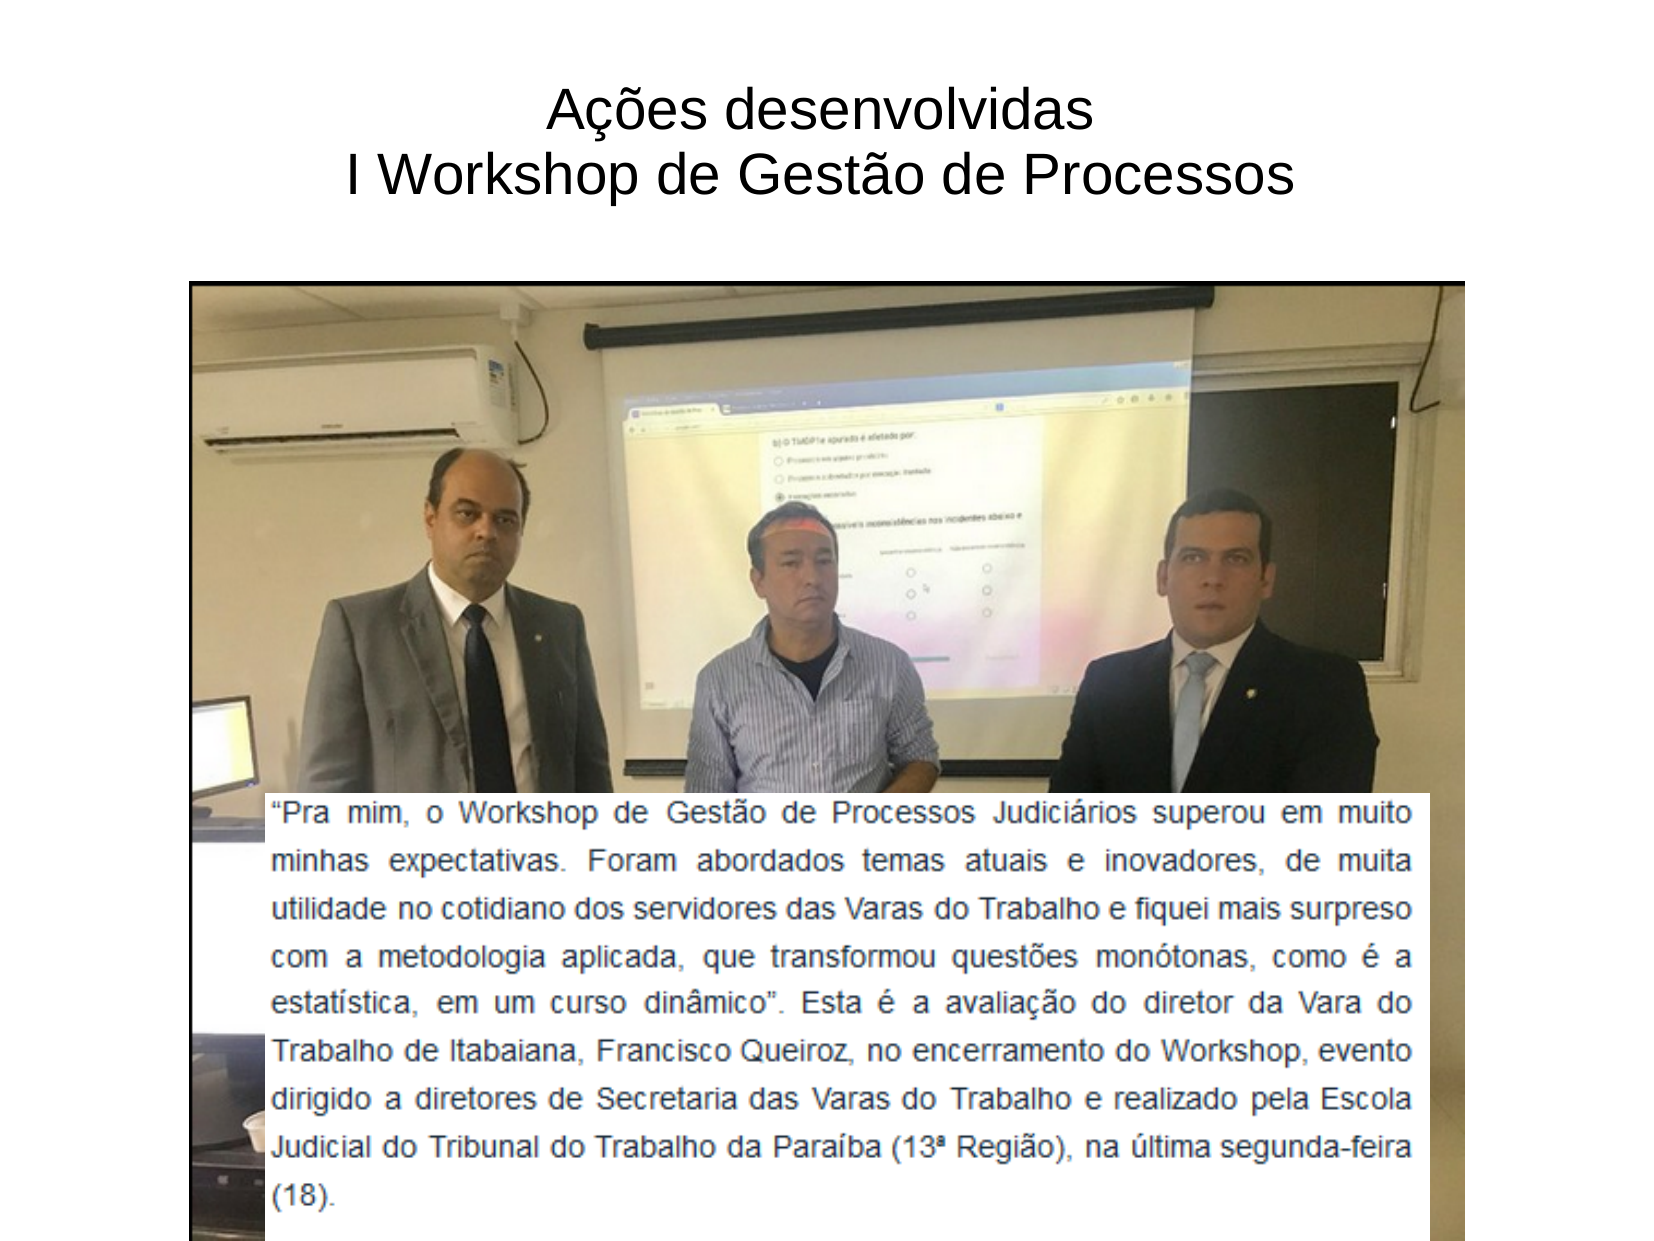

Ações desenvolvidas
I Workshop de Gestão de Processos
#